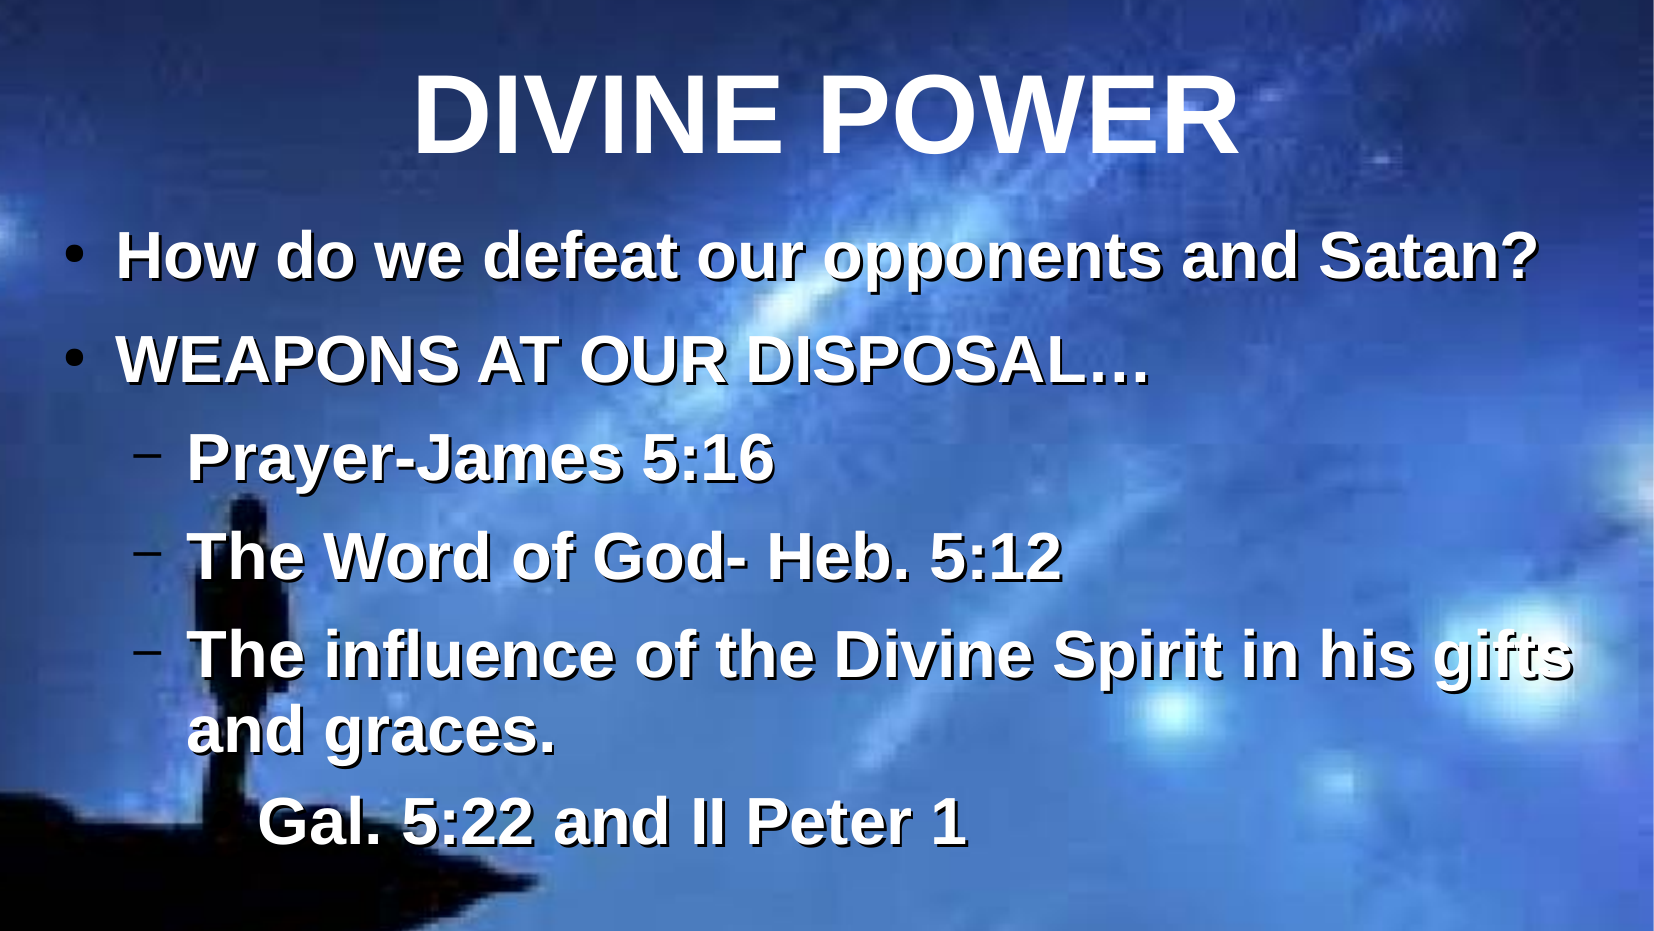

# DIVINE POWER
How do we defeat our opponents and Satan?
WEAPONS AT OUR DISPOSAL…
Prayer-James 5:16
The Word of God- Heb. 5:12
The influence of the Divine Spirit in his gifts and graces.
Gal. 5:22 and II Peter 1